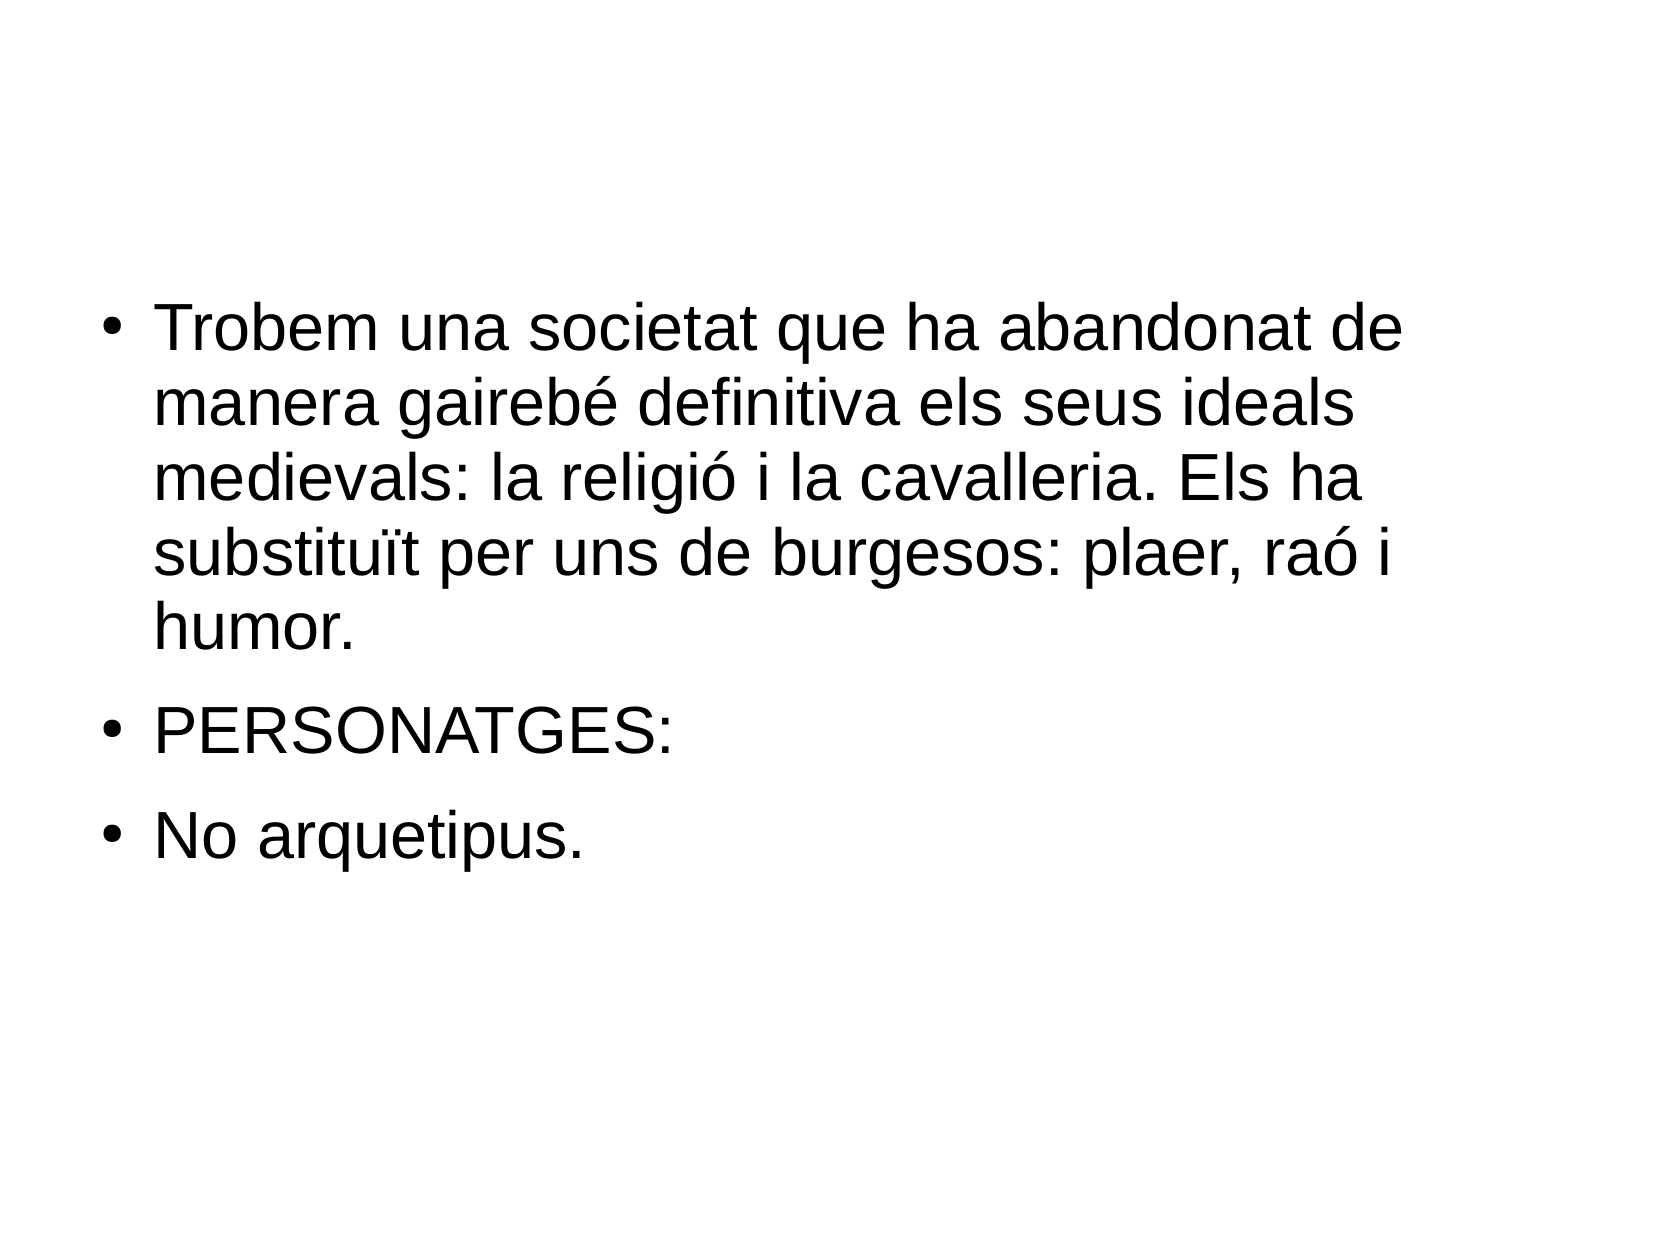

#
Trobem una societat que ha abandonat de manera gairebé definitiva els seus ideals medievals: la religió i la cavalleria. Els ha substituït per uns de burgesos: plaer, raó i humor.
PERSONATGES:
No arquetipus.